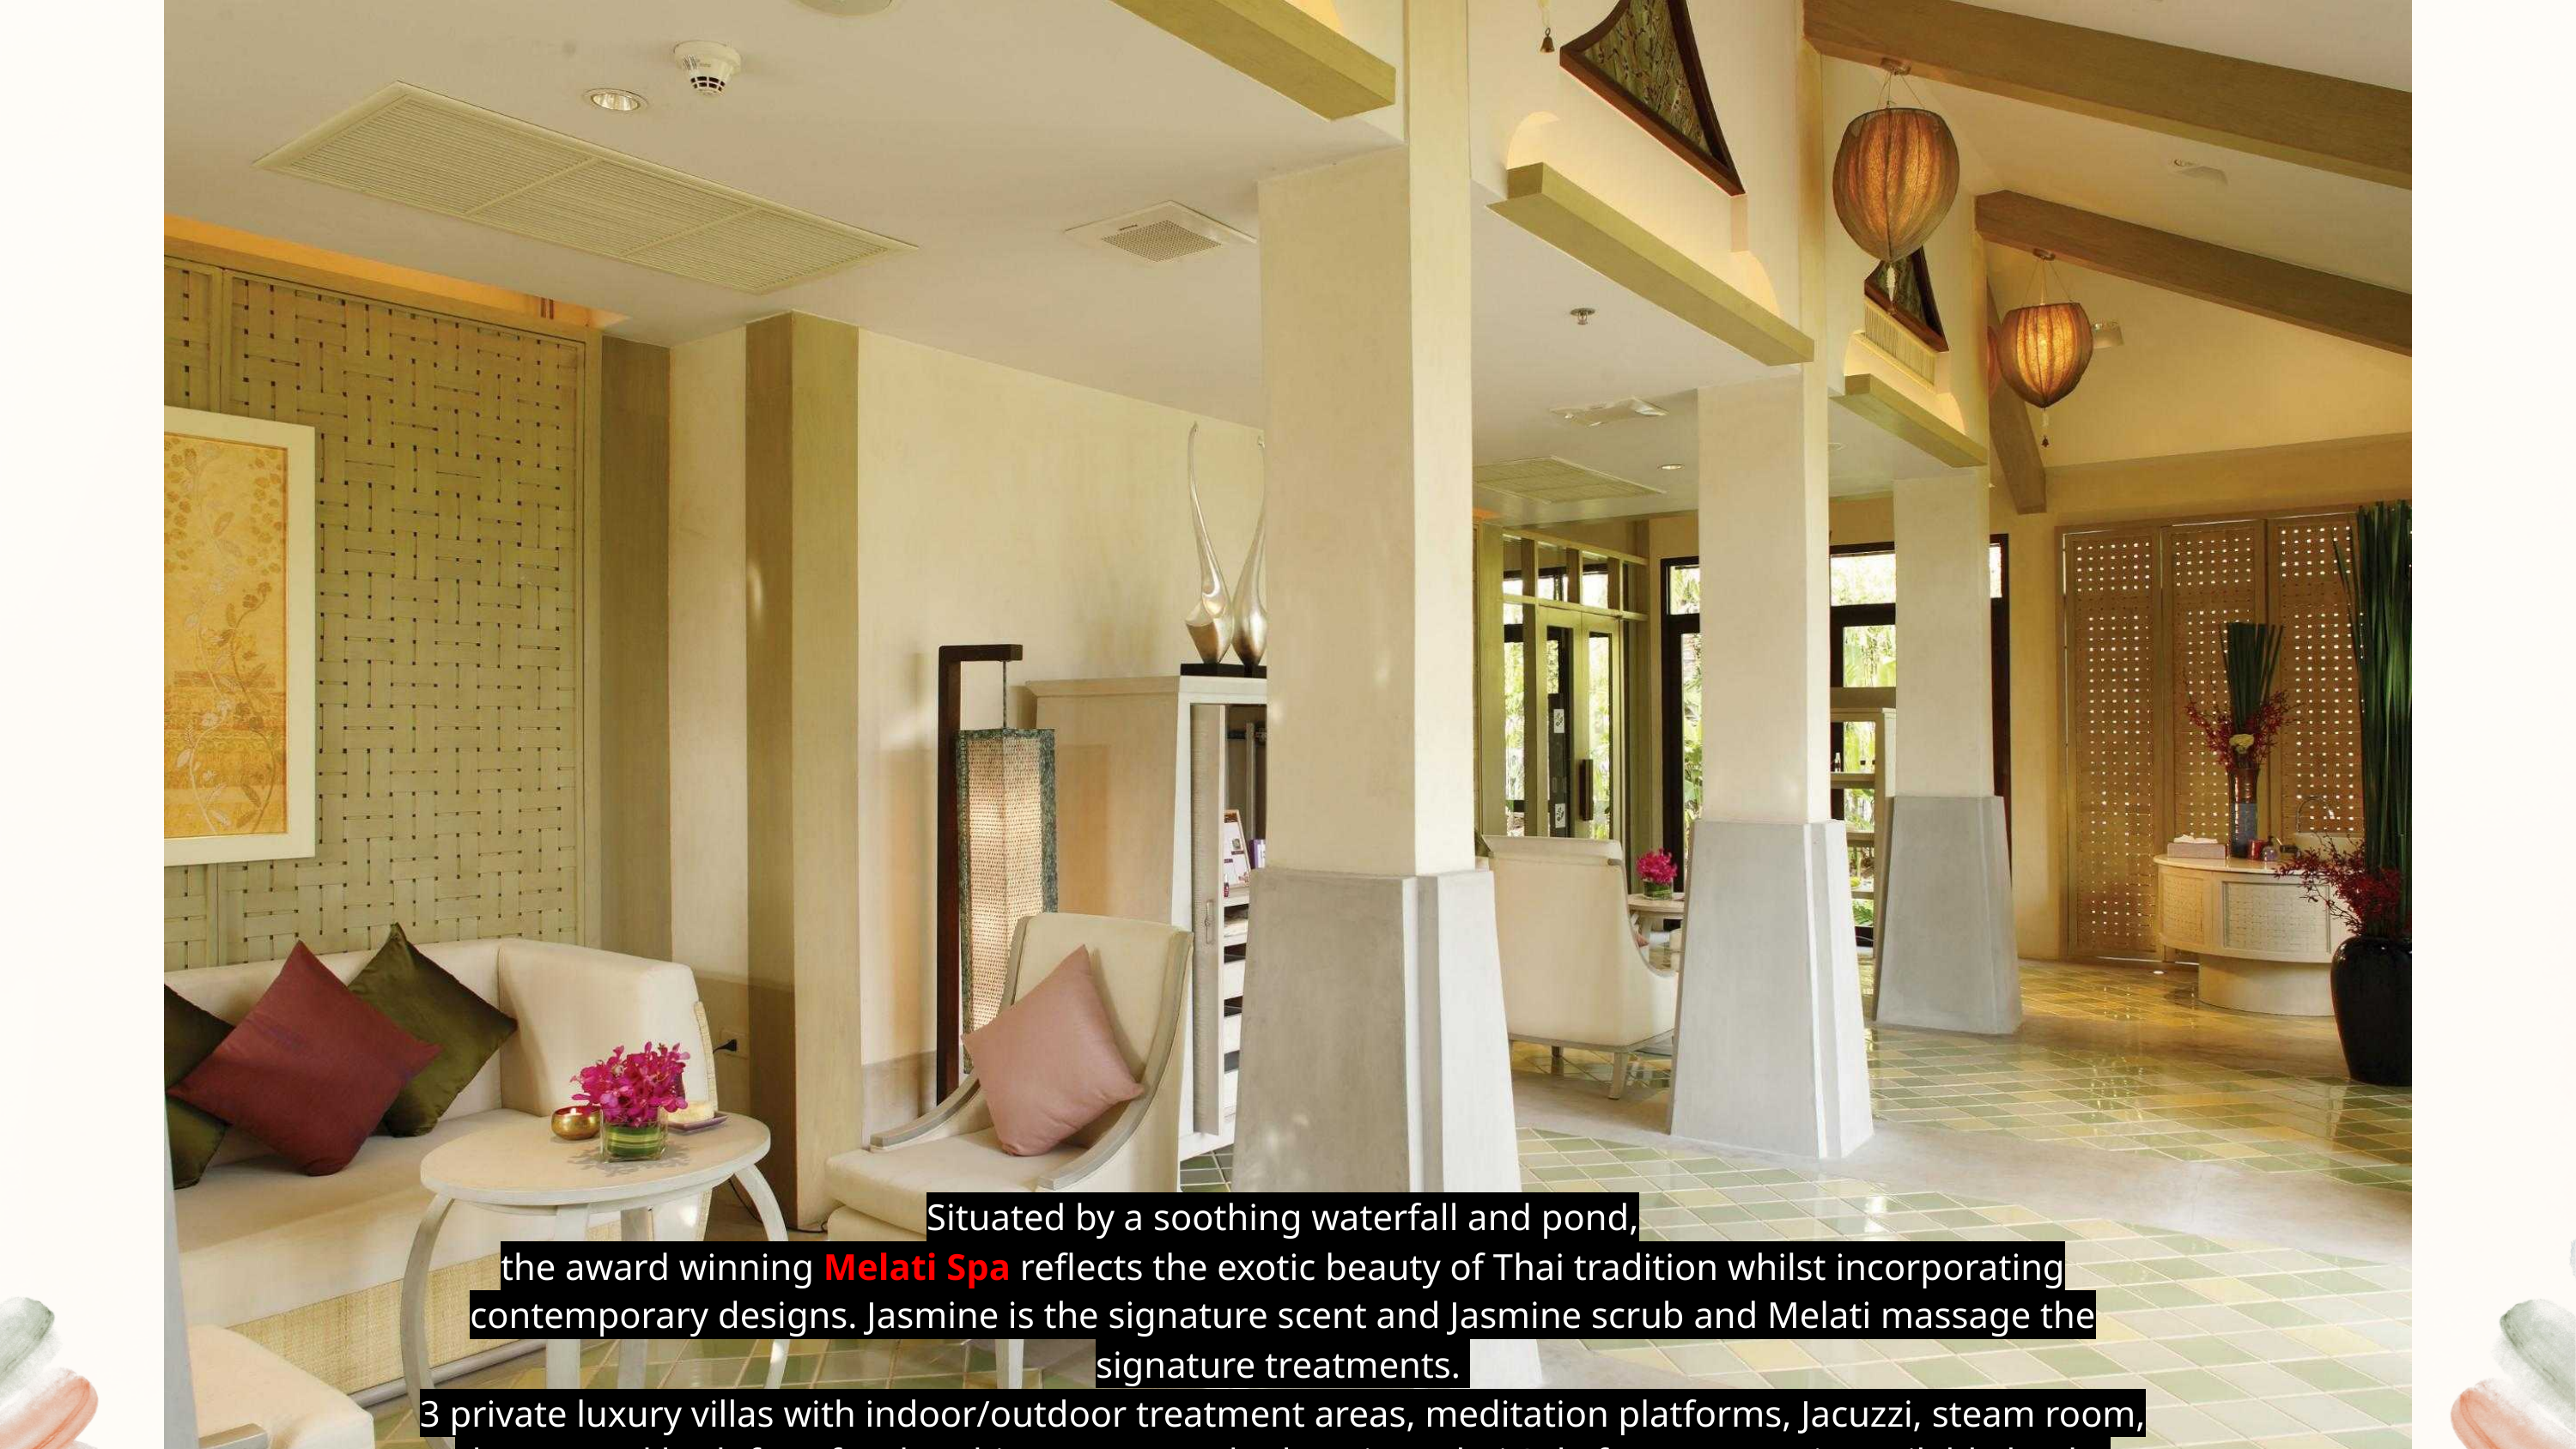

Situated by a soothing waterfall and pond,
the award winning Melati Spa reflects the exotic beauty of Thai tradition whilst incorporating contemporary designs. Jasmine is the signature scent and Jasmine scrub and Melati massage the signature treatments.
3 private luxury villas with indoor/outdoor treatment areas, meditation platforms, Jacuzzi, steam room, shower and bath fuse for the ultimate rest and relaxation (Thai Sala for massage is available by the pool)